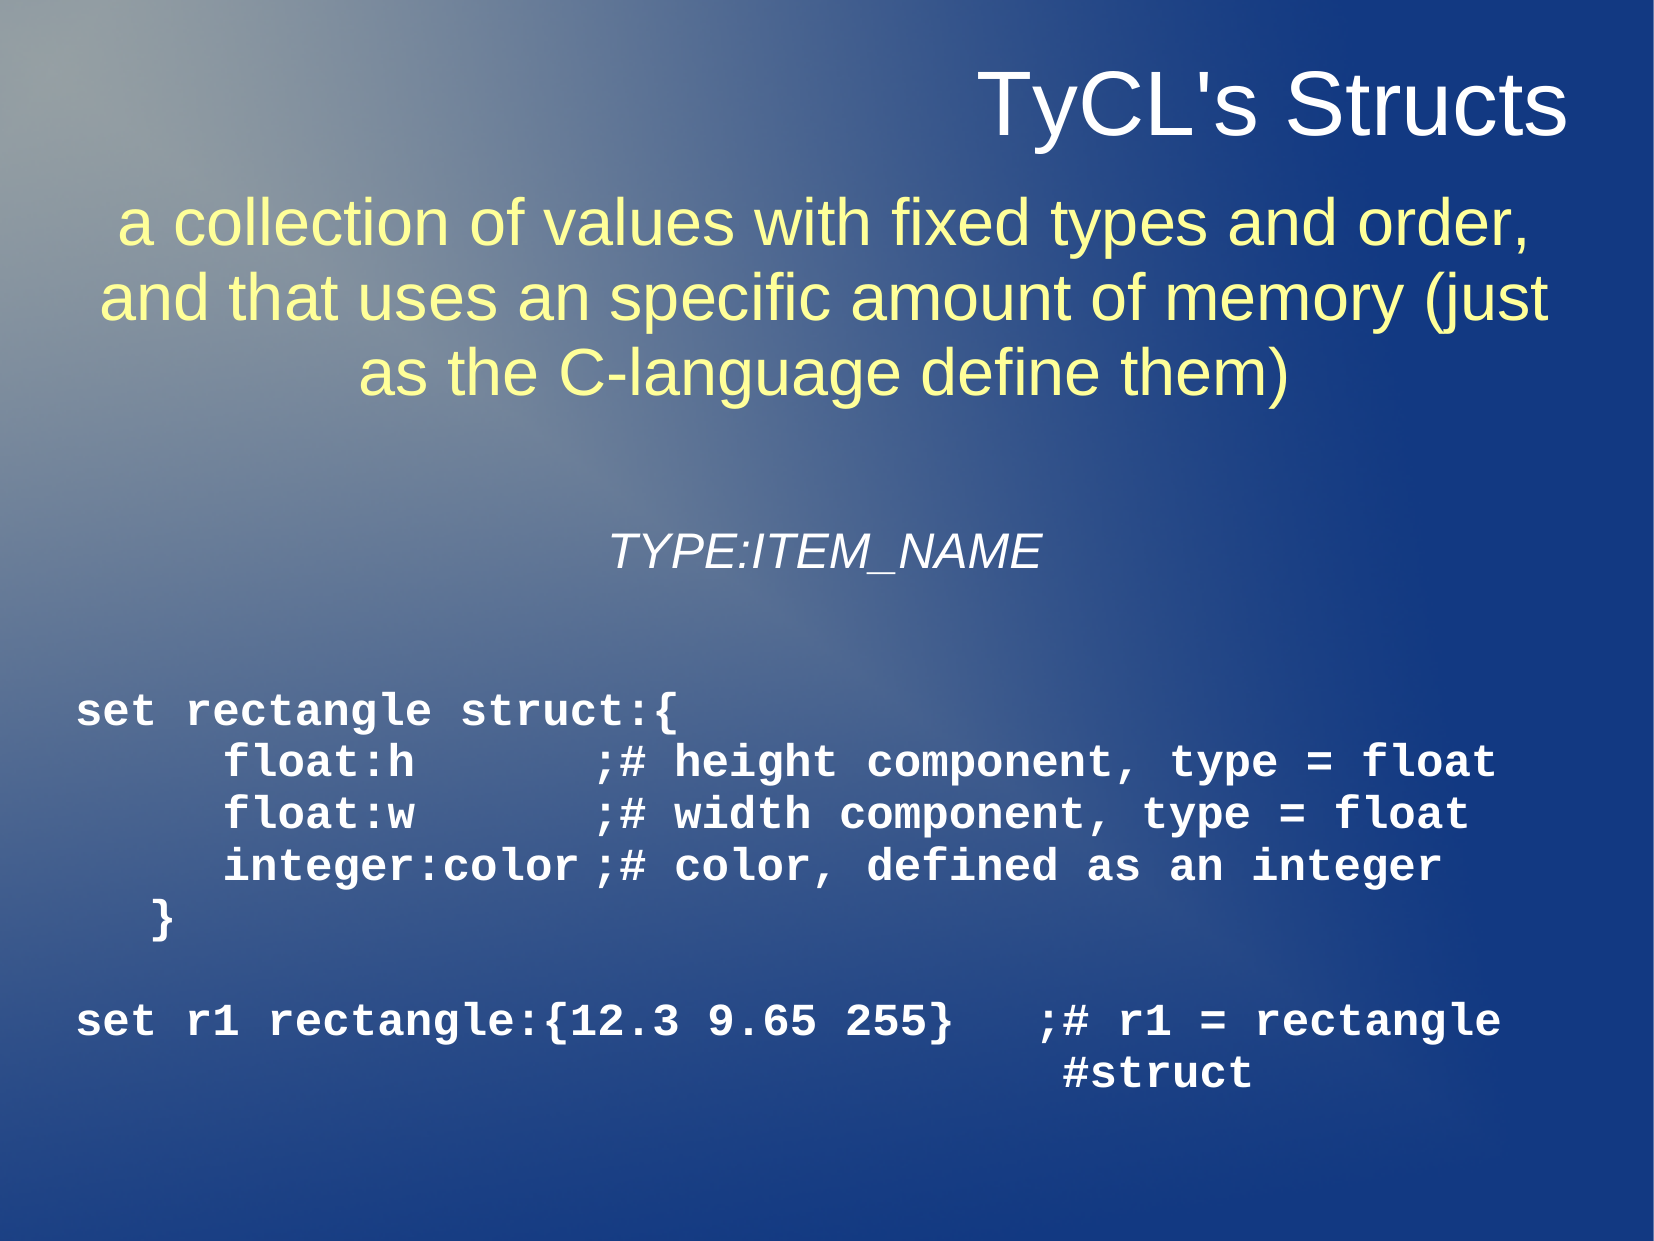

TyCL's Structs
# a collection of values with fixed types and order, and that uses an specific amount of memory (just as the C-language define them)
TYPE:ITEM_NAME
set rectangle struct:{
		float:h			;# height component, type = float
		float:w			;# width component, type = float
		integer:color	;# color, defined as an integer
	}
set r1 rectangle:{12.3 9.65 255}		;# r1 = rectangle
													 #struct